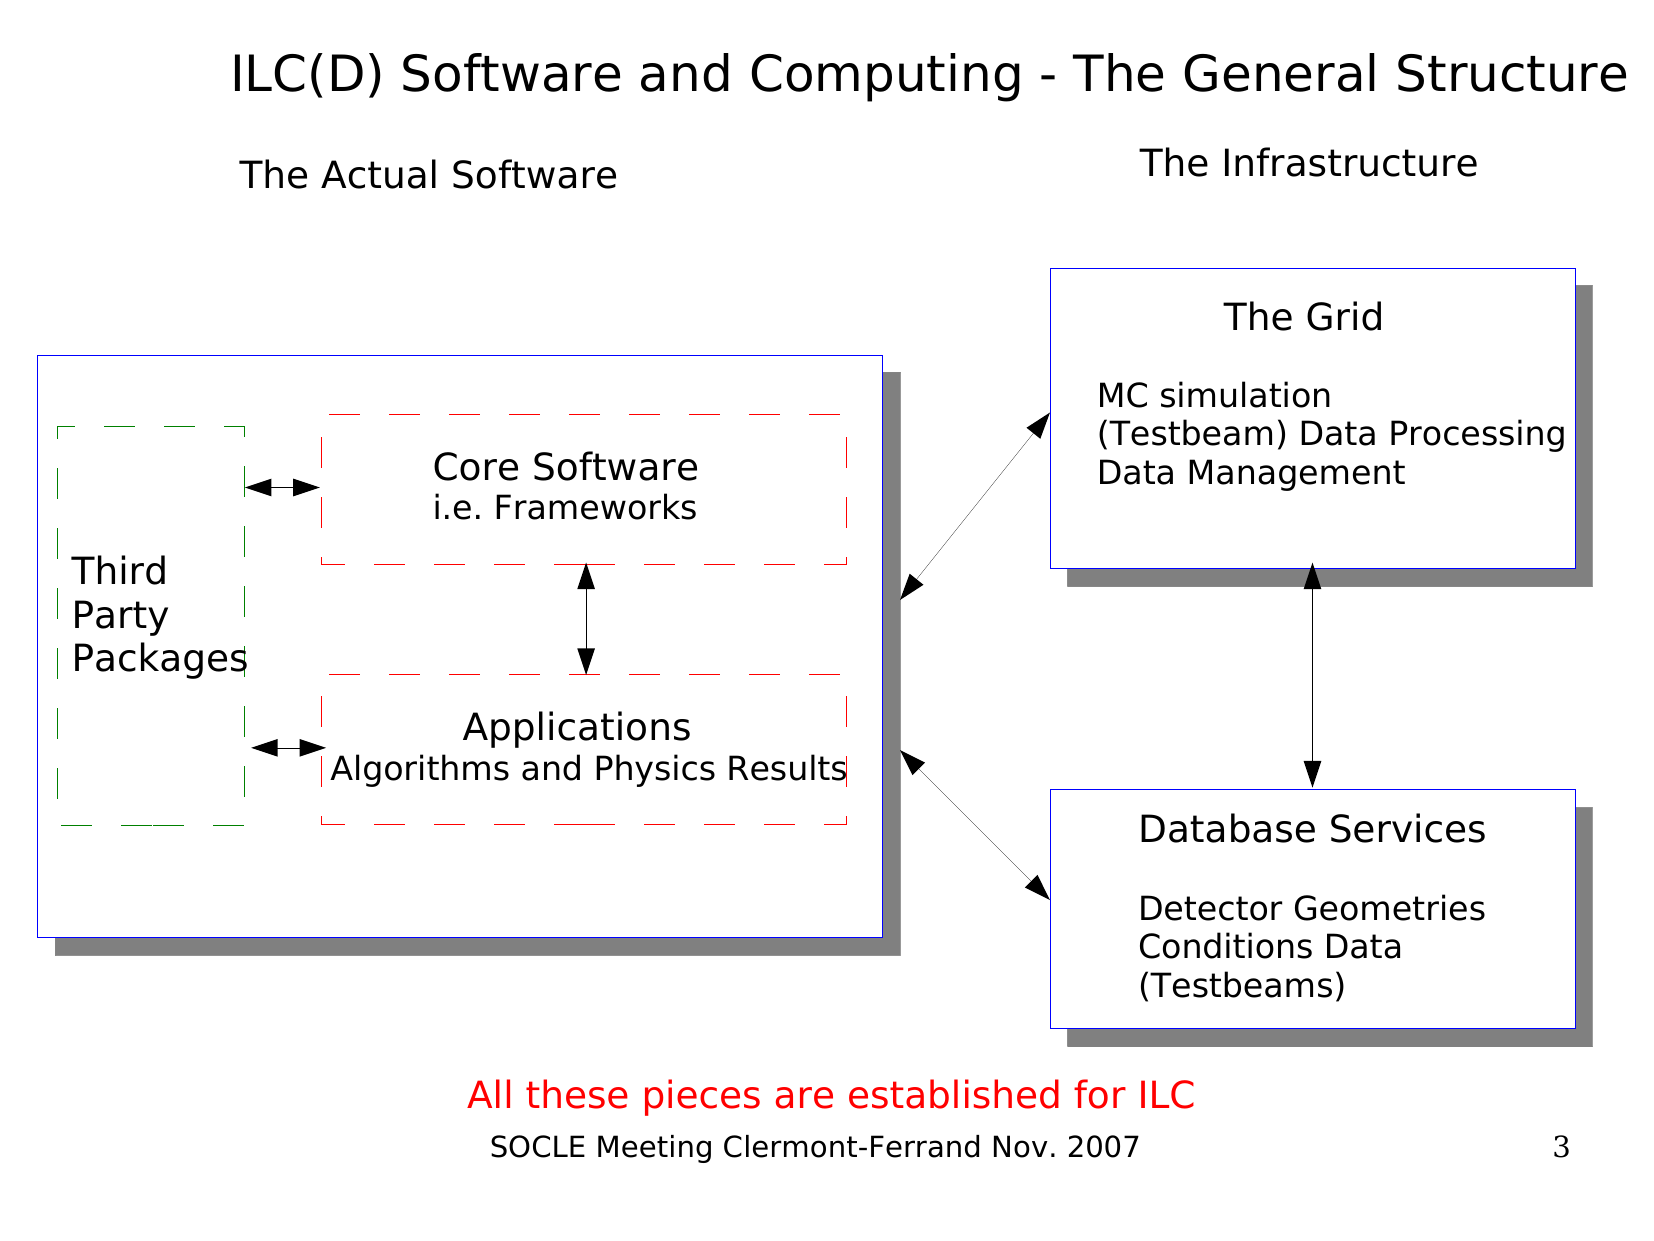

ILC(D) Software and Computing - The General Structure
The Infrastructure
The Actual Software
The Grid
MC simulation
(Testbeam) Data Processing
Data Management
Core Software
i.e. Frameworks
Third
Party
Packages
 Applications
Algorithms and Physics Results
Database Services
Detector Geometries
Conditions Data
(Testbeams)
All these pieces are established for ILC
3